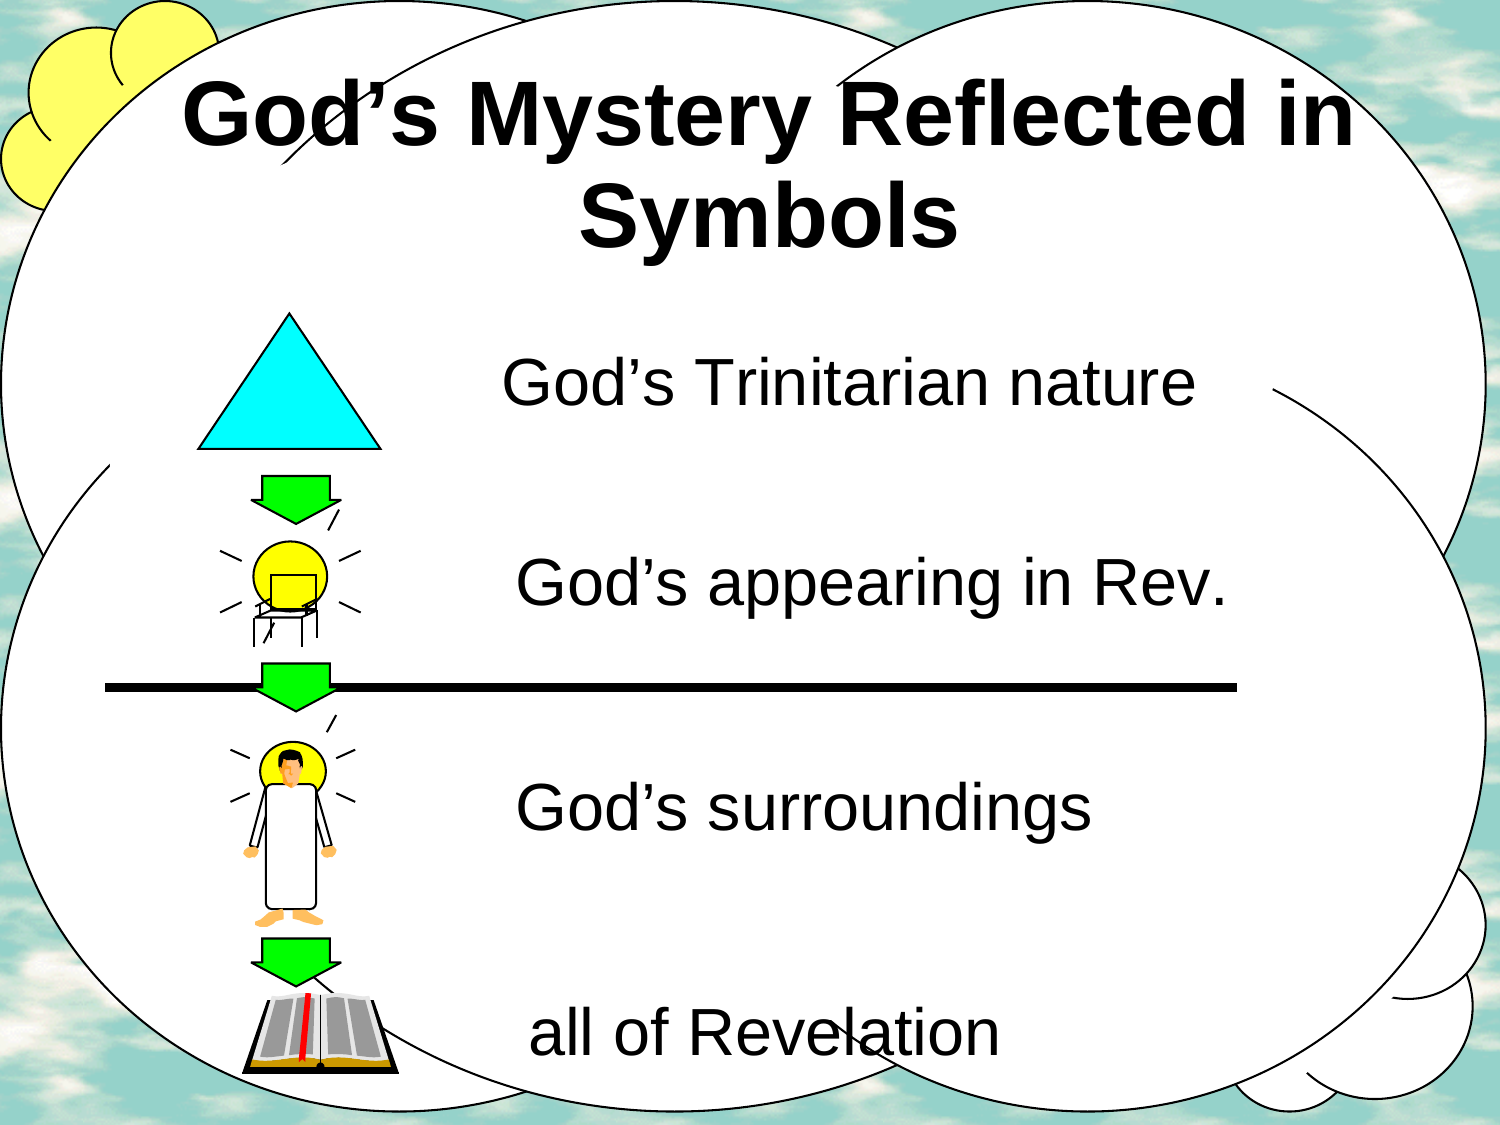

# God’s Mystery Reflected in Symbols
God’s Trinitarian nature
God’s appearing in Rev.
God’s surroundings
all of Revelation